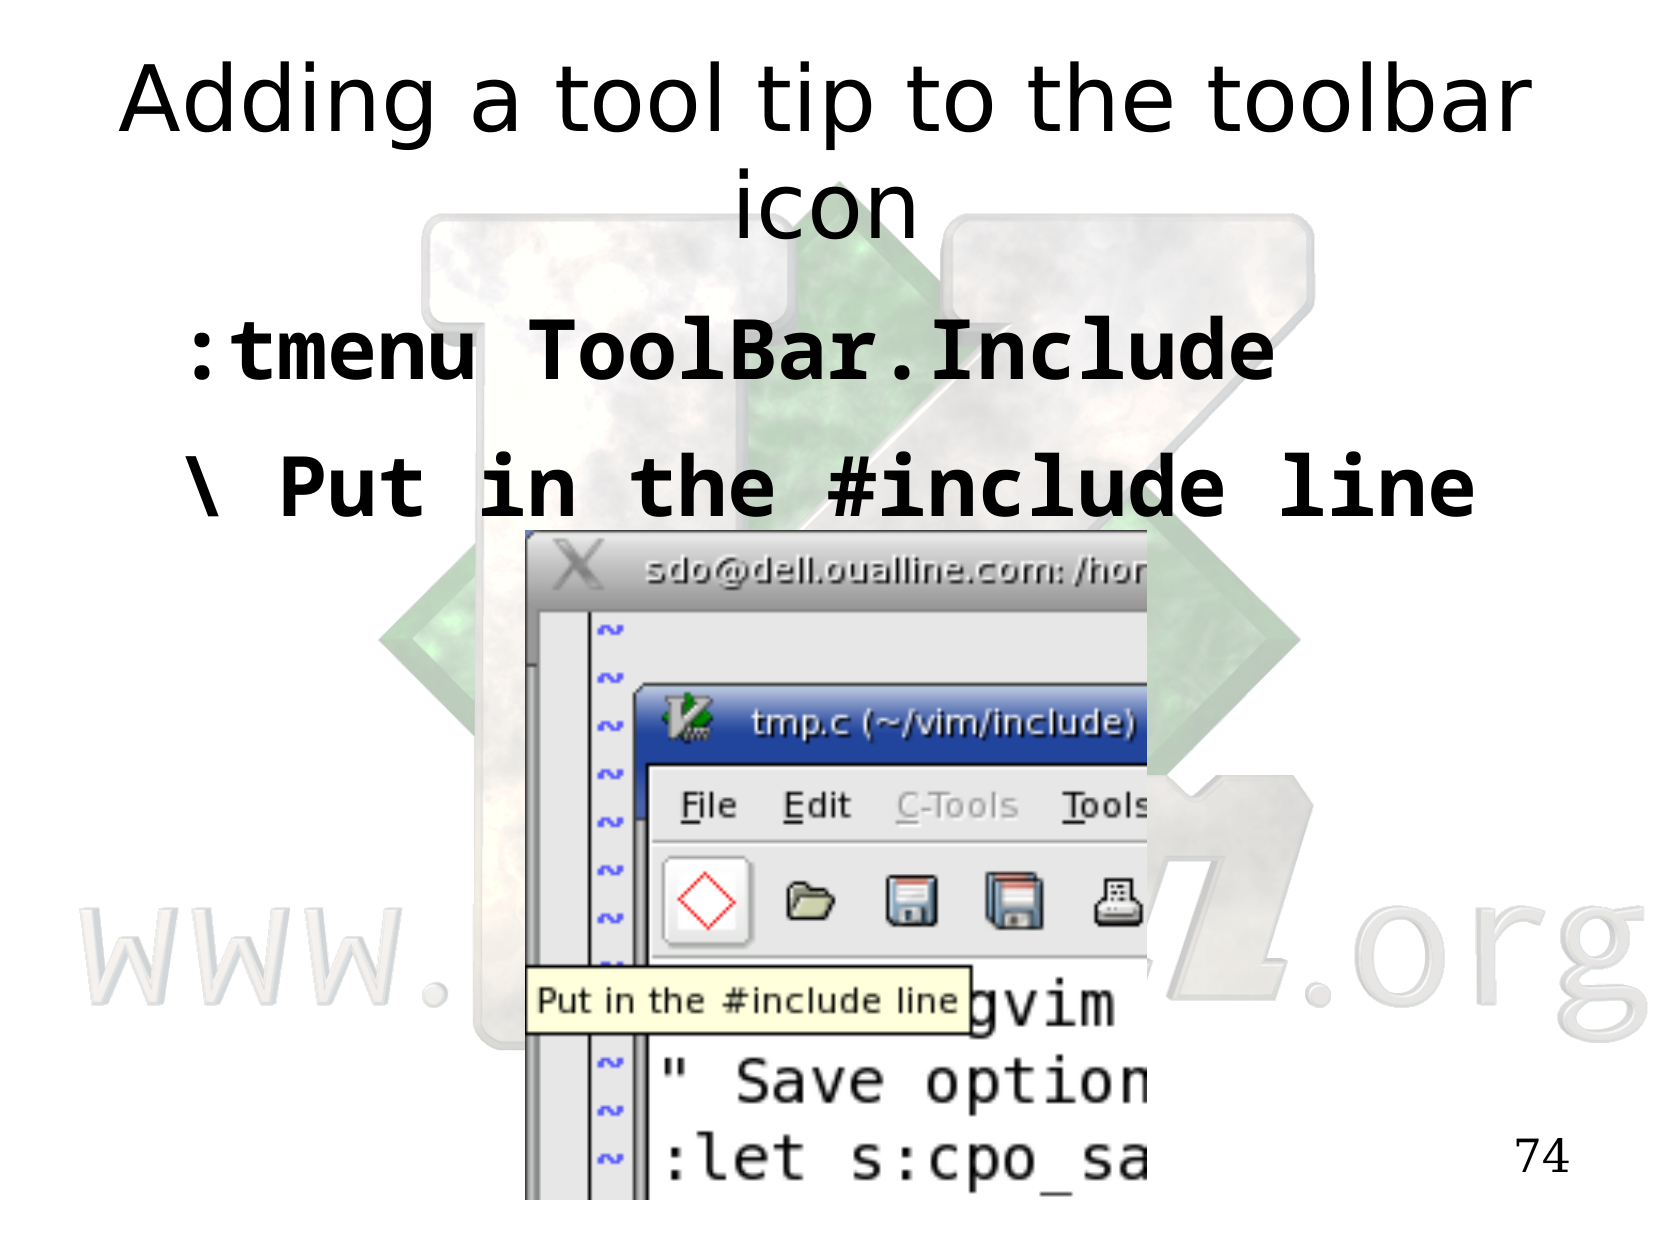

# Adding a tool tip to the toolbar icon
:tmenu ToolBar.Include
\ Put in the #include line
74